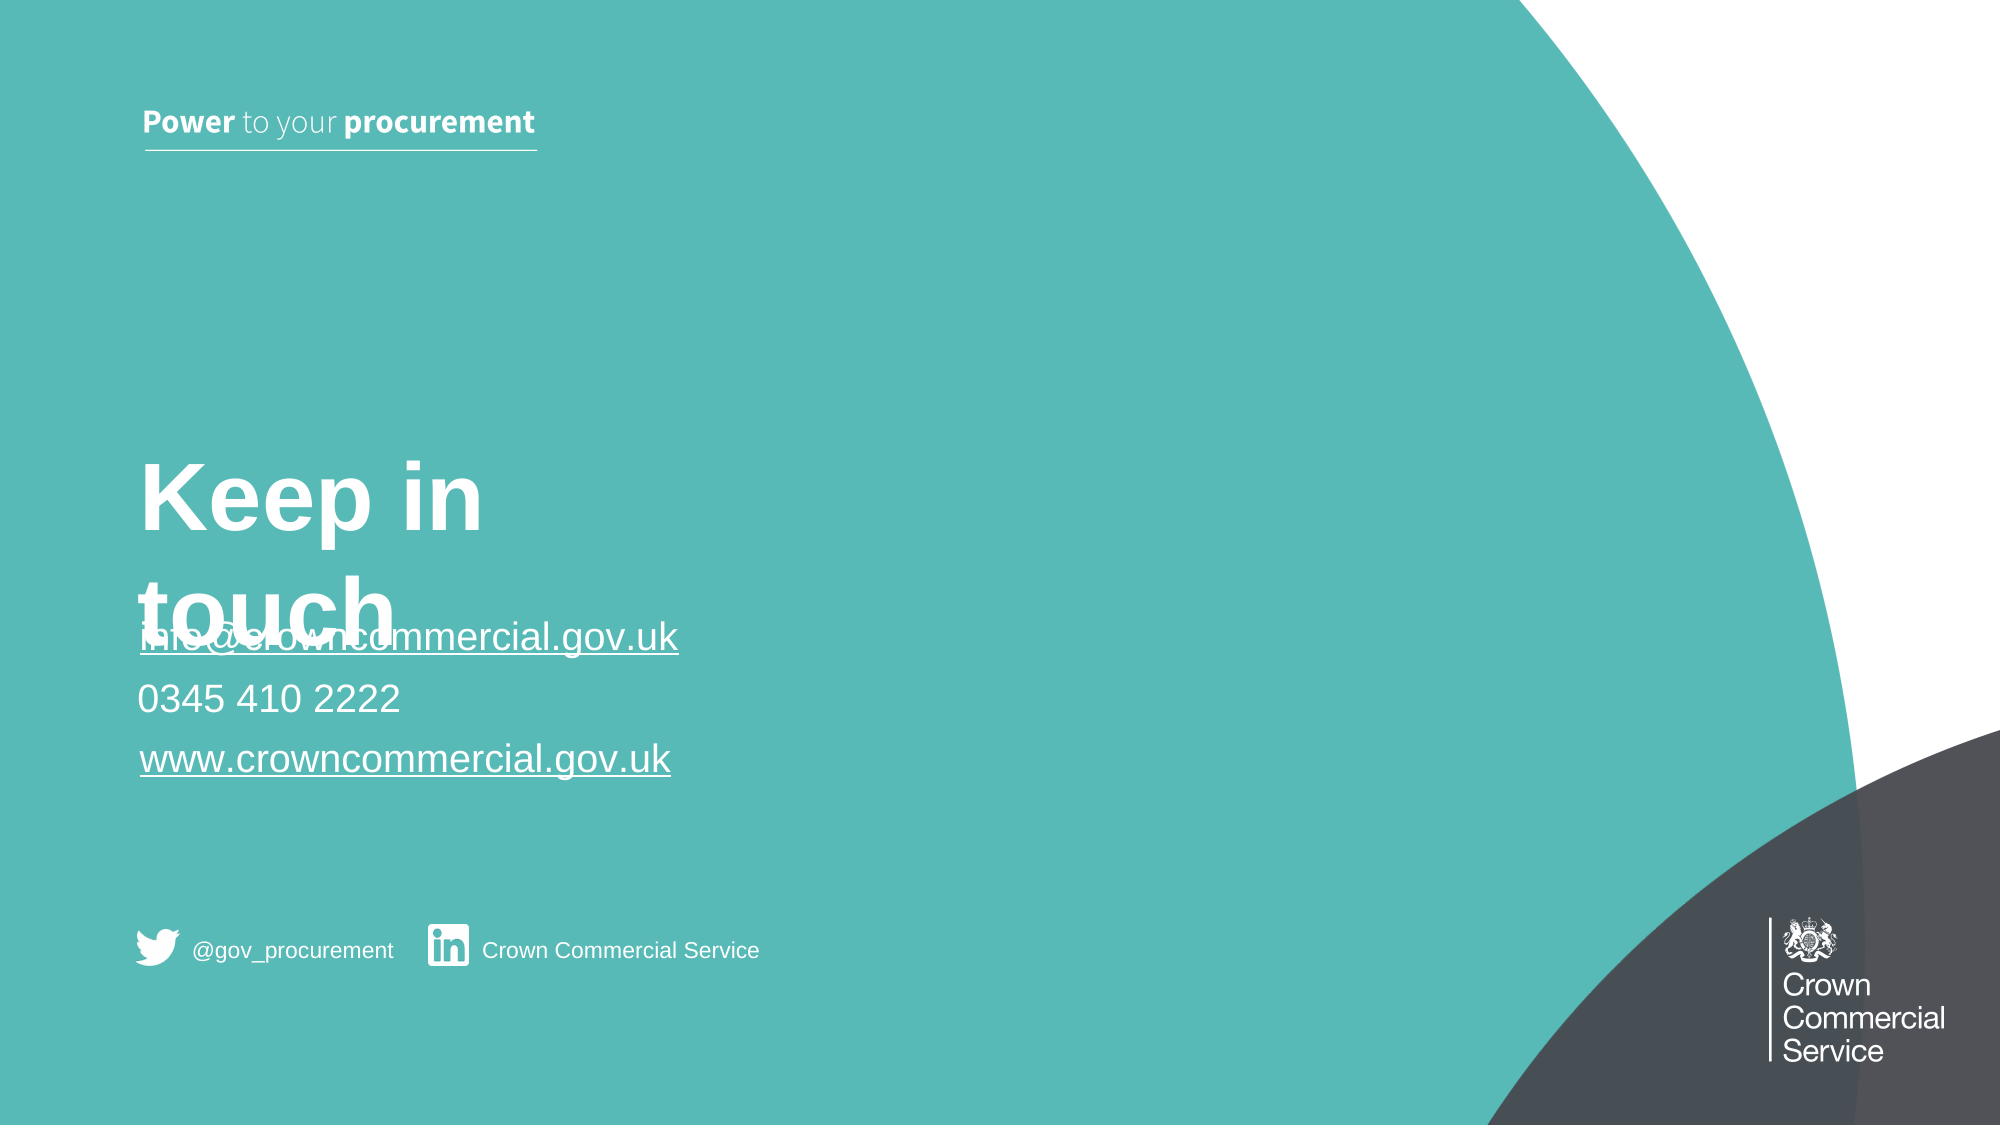

# Keep in touch
info@crowncommercial.gov.uk 0345 410 2222
www.crowncommercial.gov.uk
@gov_procurement
Crown Commercial Service